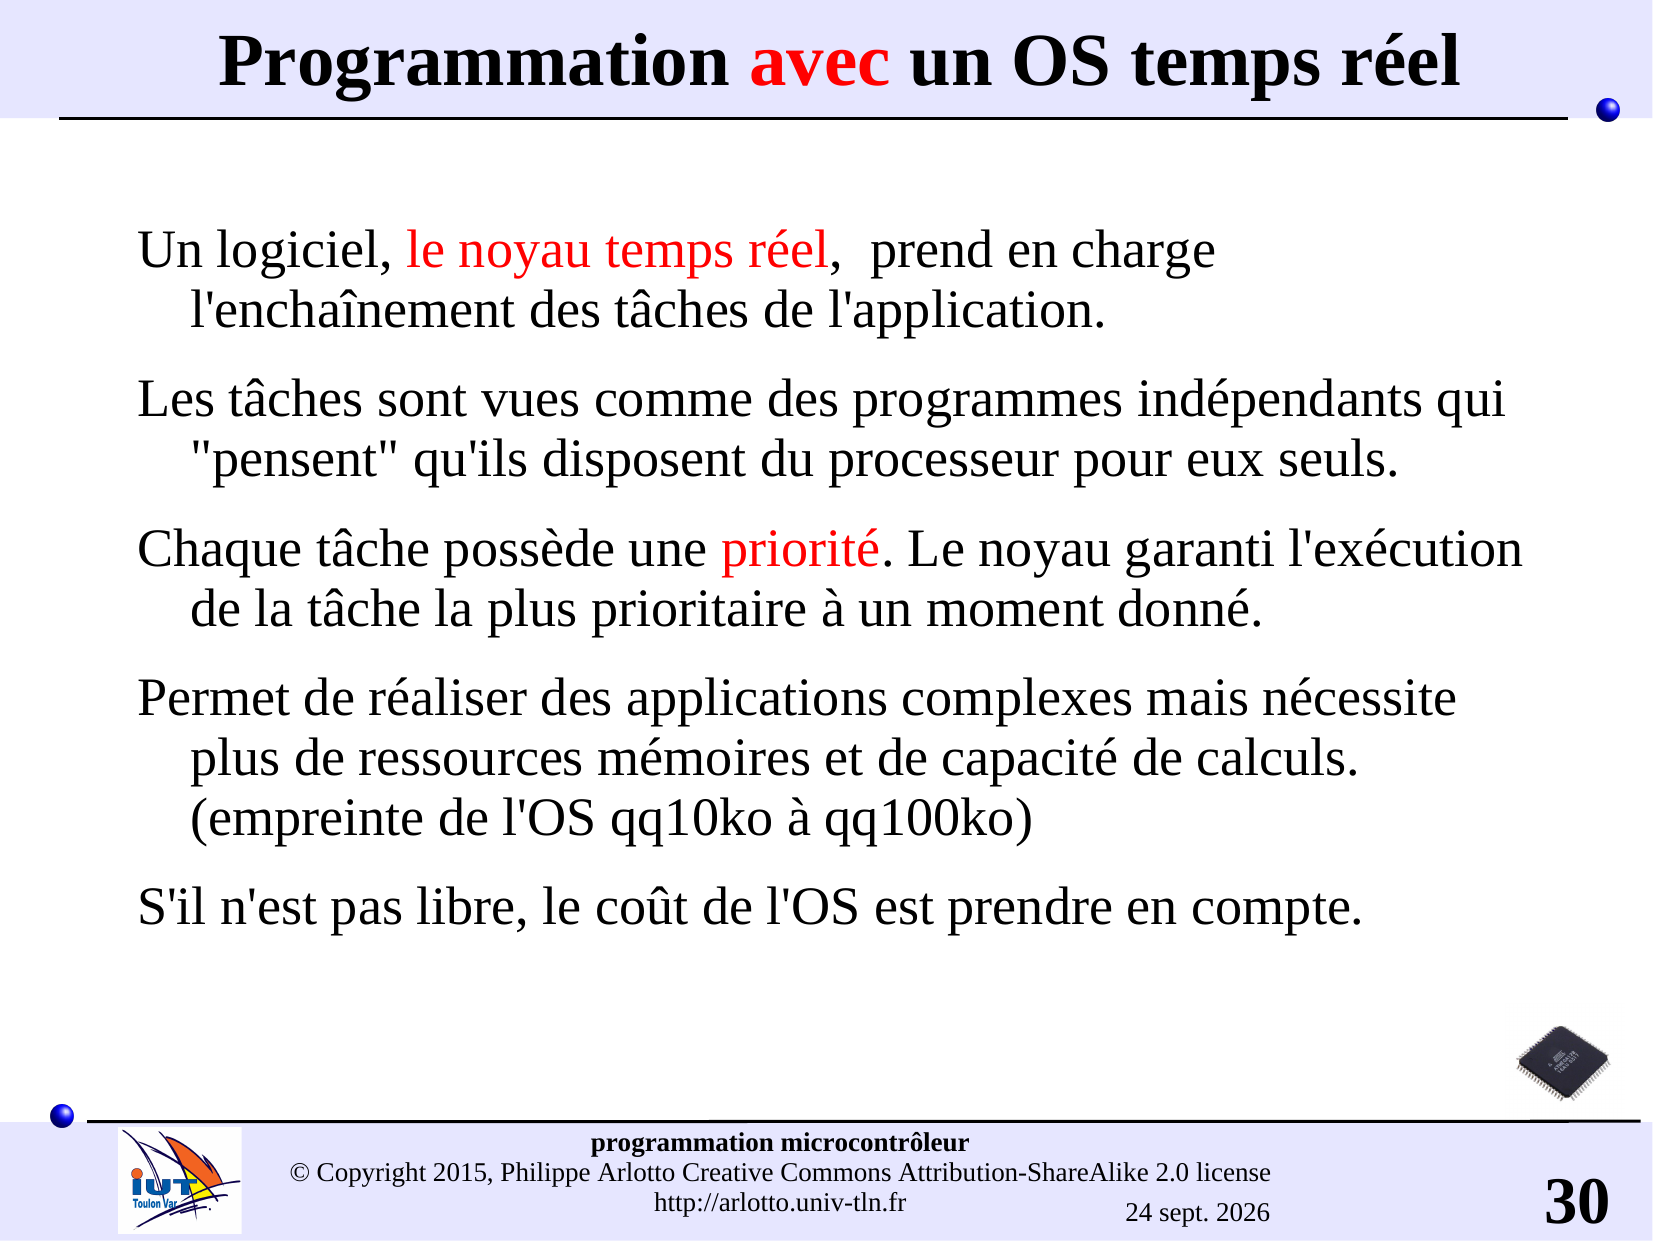

# Programmation avec un OS temps réel
Un logiciel, le noyau temps réel, prend en charge l'enchaînement des tâches de l'application.
Les tâches sont vues comme des programmes indépendants qui "pensent" qu'ils disposent du processeur pour eux seuls.
Chaque tâche possède une priorité. Le noyau garanti l'exécution de la tâche la plus prioritaire à un moment donné.
Permet de réaliser des applications complexes mais nécessite plus de ressources mémoires et de capacité de calculs. (empreinte de l'OS qq10ko à qq100ko)
S'il n'est pas libre, le coût de l'OS est prendre en compte.